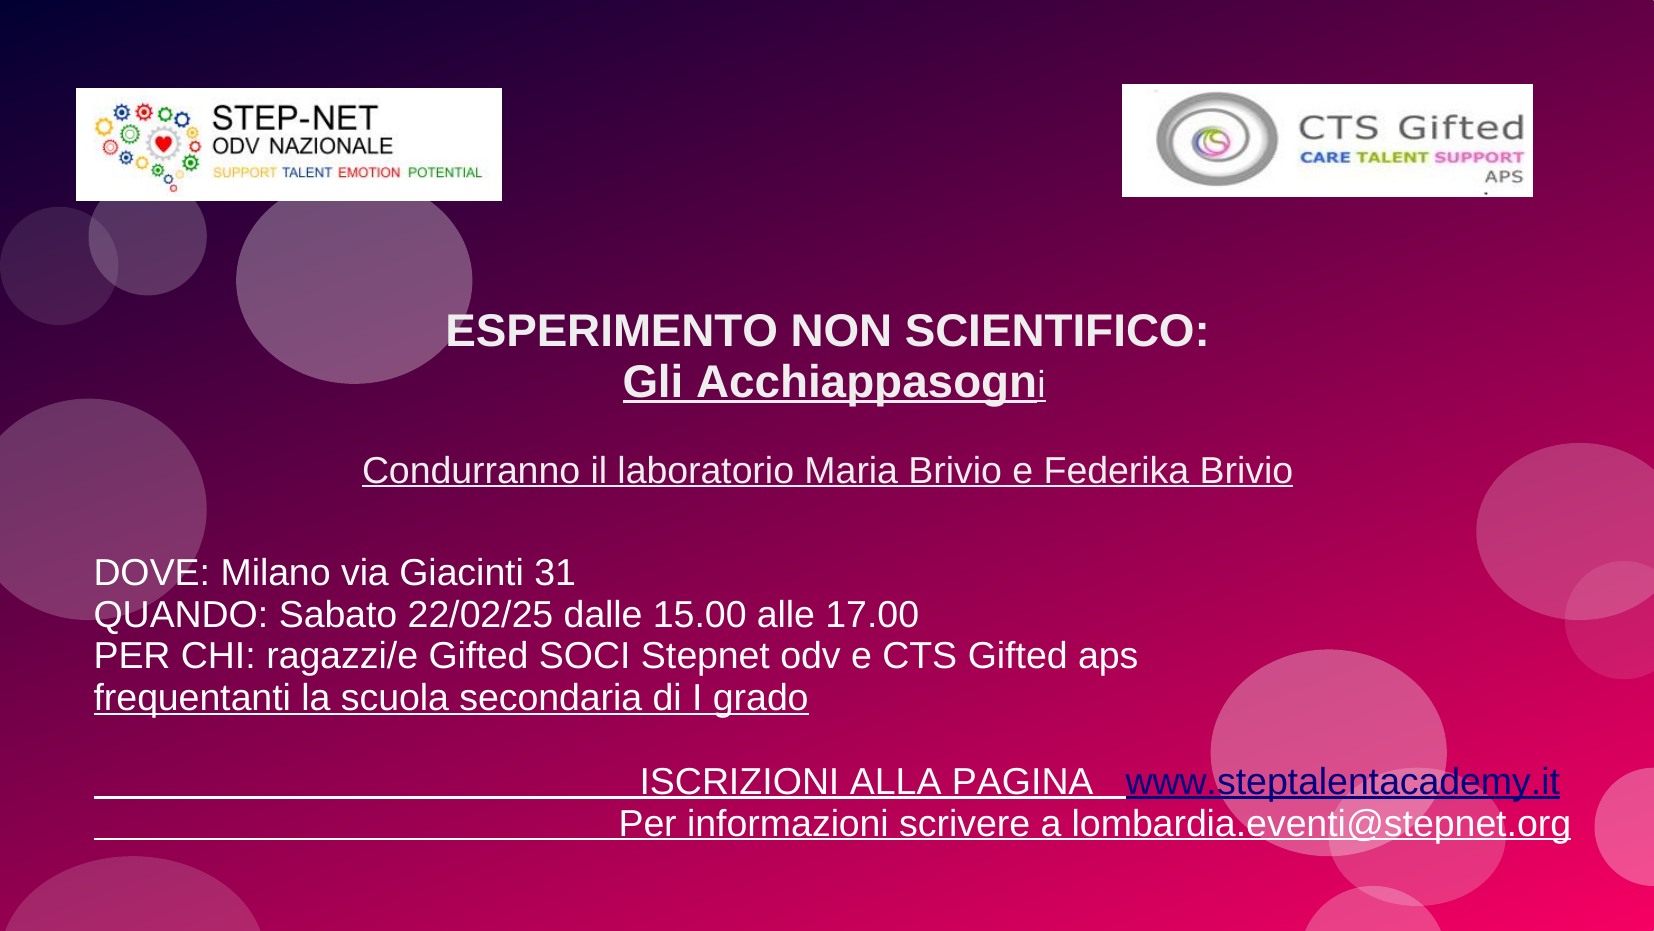

ESPERIMENTO NON SCIENTIFICO:
 Gli Acchiappasogni
Condurranno il laboratorio Maria Brivio e Federika Brivio
# DOVE: Milano via Giacinti 31 QUANDO: Sabato 22/02/25 dalle 15.00 alle 17.00 PER CHI: ragazzi/e Gifted SOCI Stepnet odv e CTS Gifted aps
frequentanti la scuola secondaria di I grado
 ISCRIZIONI ALLA PAGINA www.steptalentacademy.it
 Per informazioni scrivere a lombardia.eventi@stepnet.org